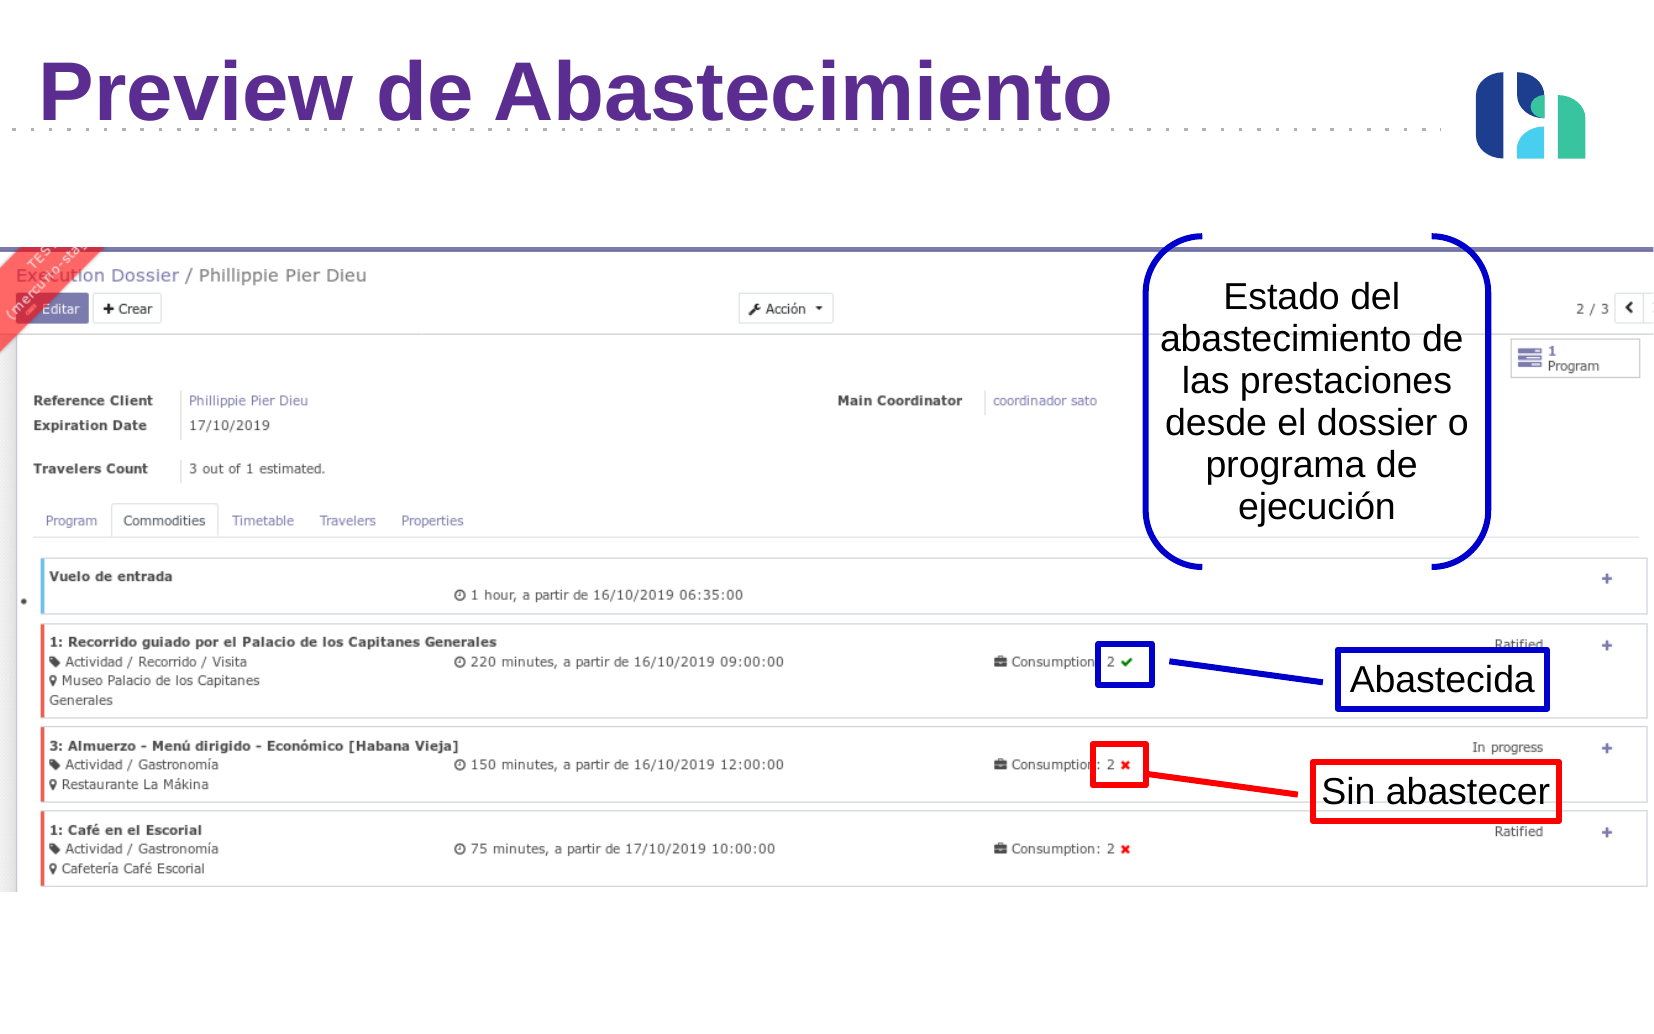

Preview de Abastecimiento
Estado del
abastecimiento de
las prestaciones
 desde el dossier o
programa de
ejecución
Abastecida
Sin abastecer